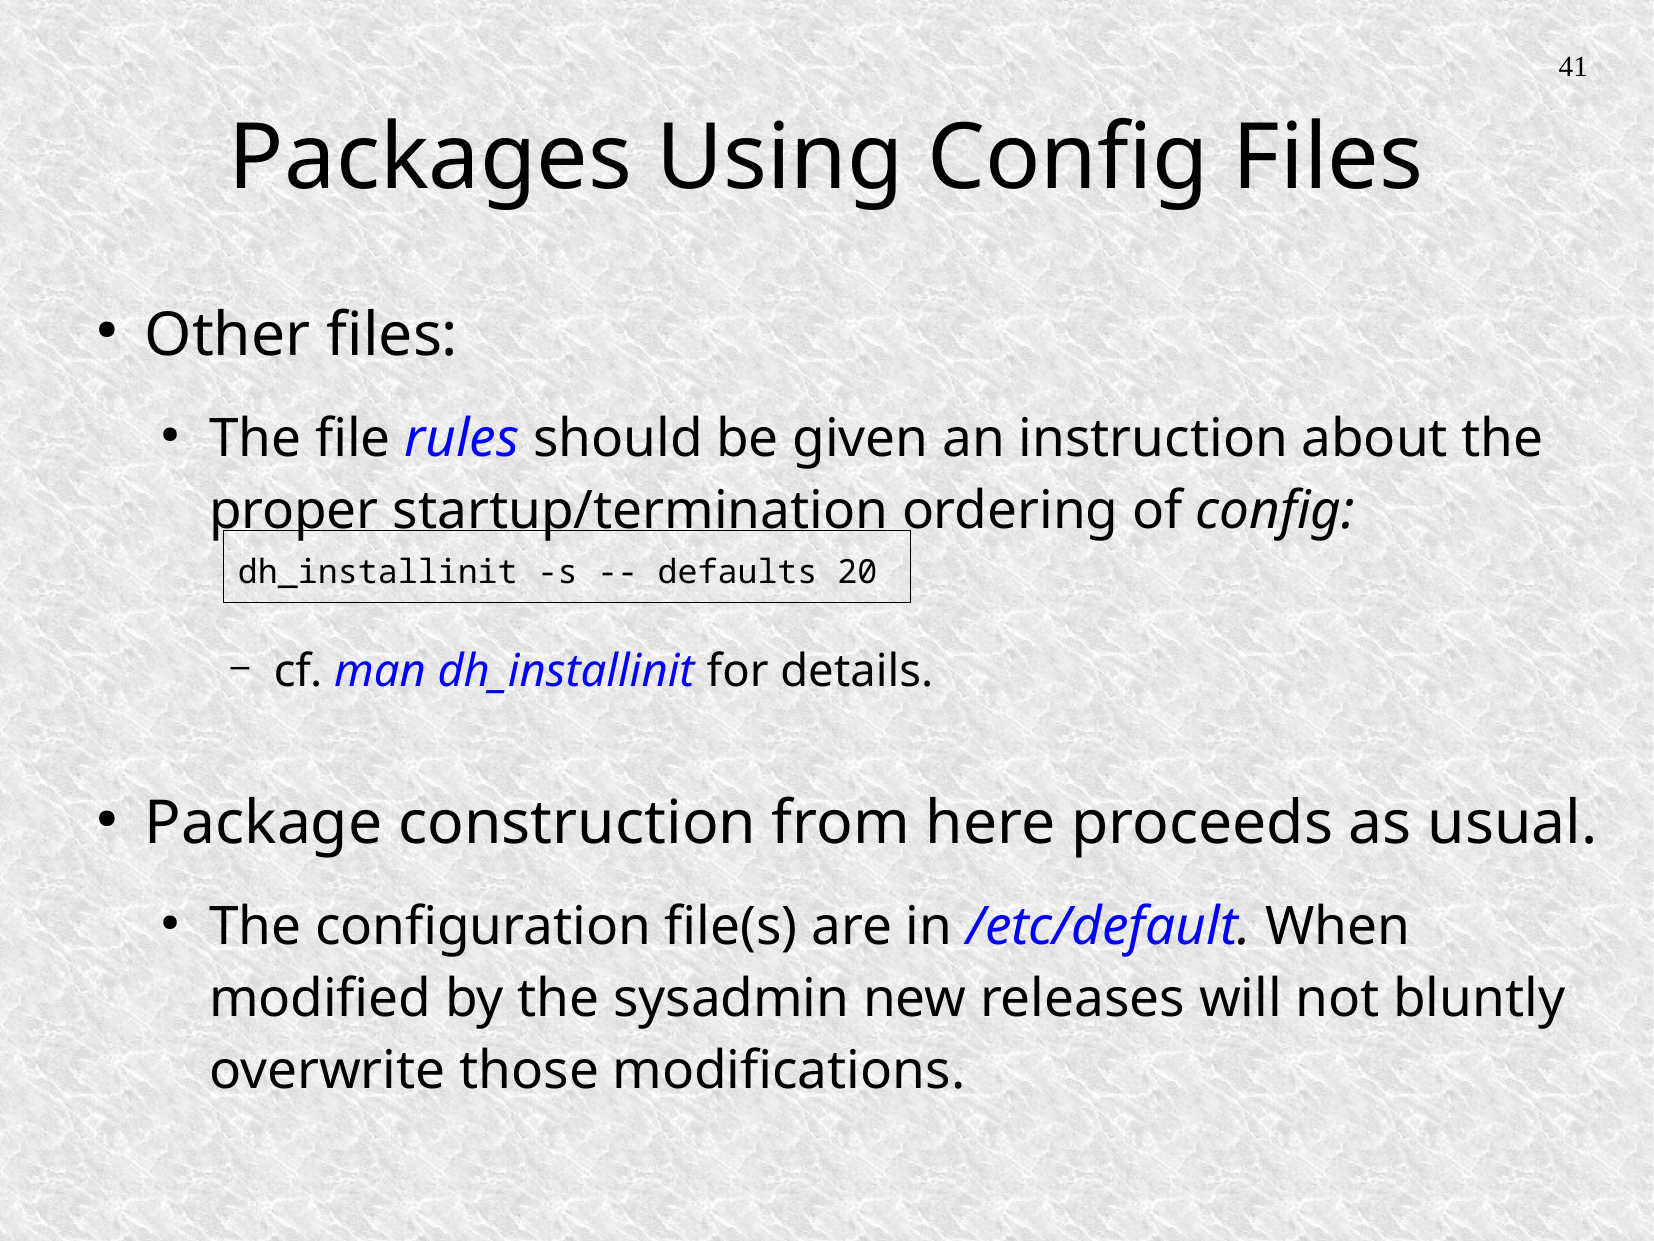

41
# Packages Using Config Files
Other files:
The file rules should be given an instruction about the proper startup/termination ordering of config:
cf. man dh_installinit for details.
Package construction from here proceeds as usual.
The configuration file(s) are in /etc/default. When modified by the sysadmin new releases will not bluntly overwrite those modifications.
dh_installinit -s -- defaults 20